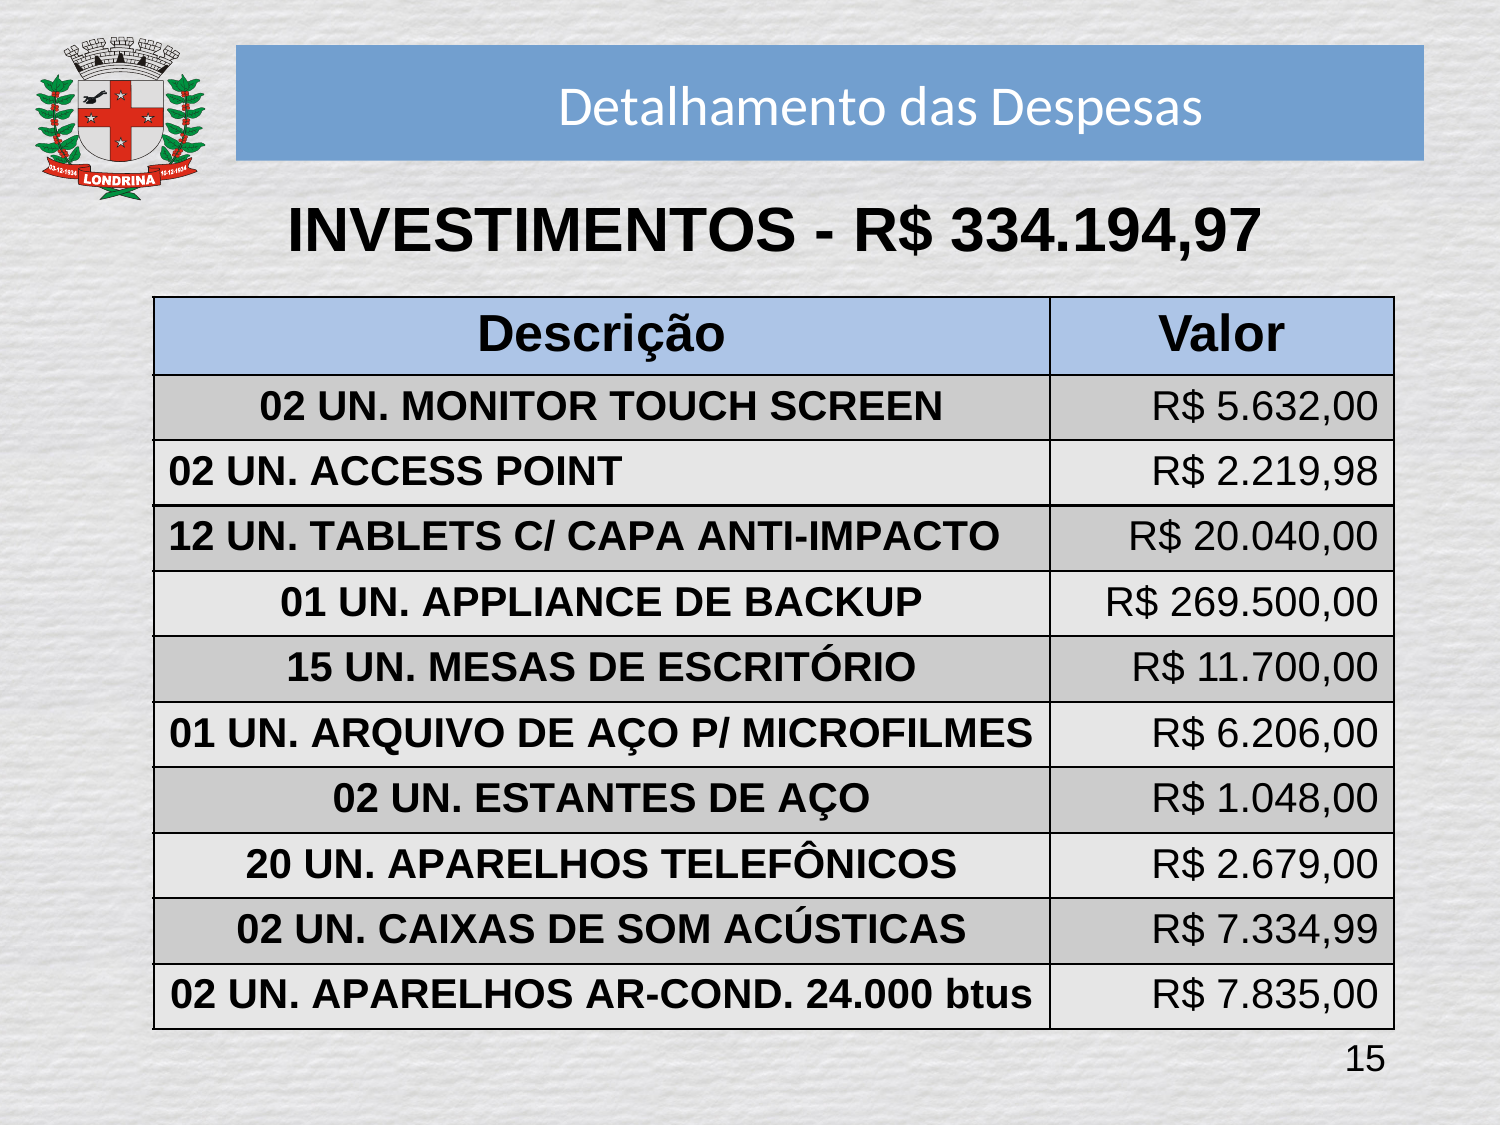

Detalhamento das Despesas
INVESTIMENTOS - R$ 334.194,97
| Descrição | Valor |
| --- | --- |
| 02 UN. MONITOR TOUCH SCREEN | R$ 5.632,00 |
| 02 UN. ACCESS POINT | R$ 2.219,98 |
| 12 UN. TABLETS C/ CAPA ANTI-IMPACTO | R$ 20.040,00 |
| 01 UN. APPLIANCE DE BACKUP | R$ 269.500,00 |
| 15 UN. MESAS DE ESCRITÓRIO | R$ 11.700,00 |
| 01 UN. ARQUIVO DE AÇO P/ MICROFILMES | R$ 6.206,00 |
| 02 UN. ESTANTES DE AÇO | R$ 1.048,00 |
| 20 UN. APARELHOS TELEFÔNICOS | R$ 2.679,00 |
| 02 UN. CAIXAS DE SOM ACÚSTICAS | R$ 7.334,99 |
| 02 UN. APARELHOS AR-COND. 24.000 btus | R$ 7.835,00 |